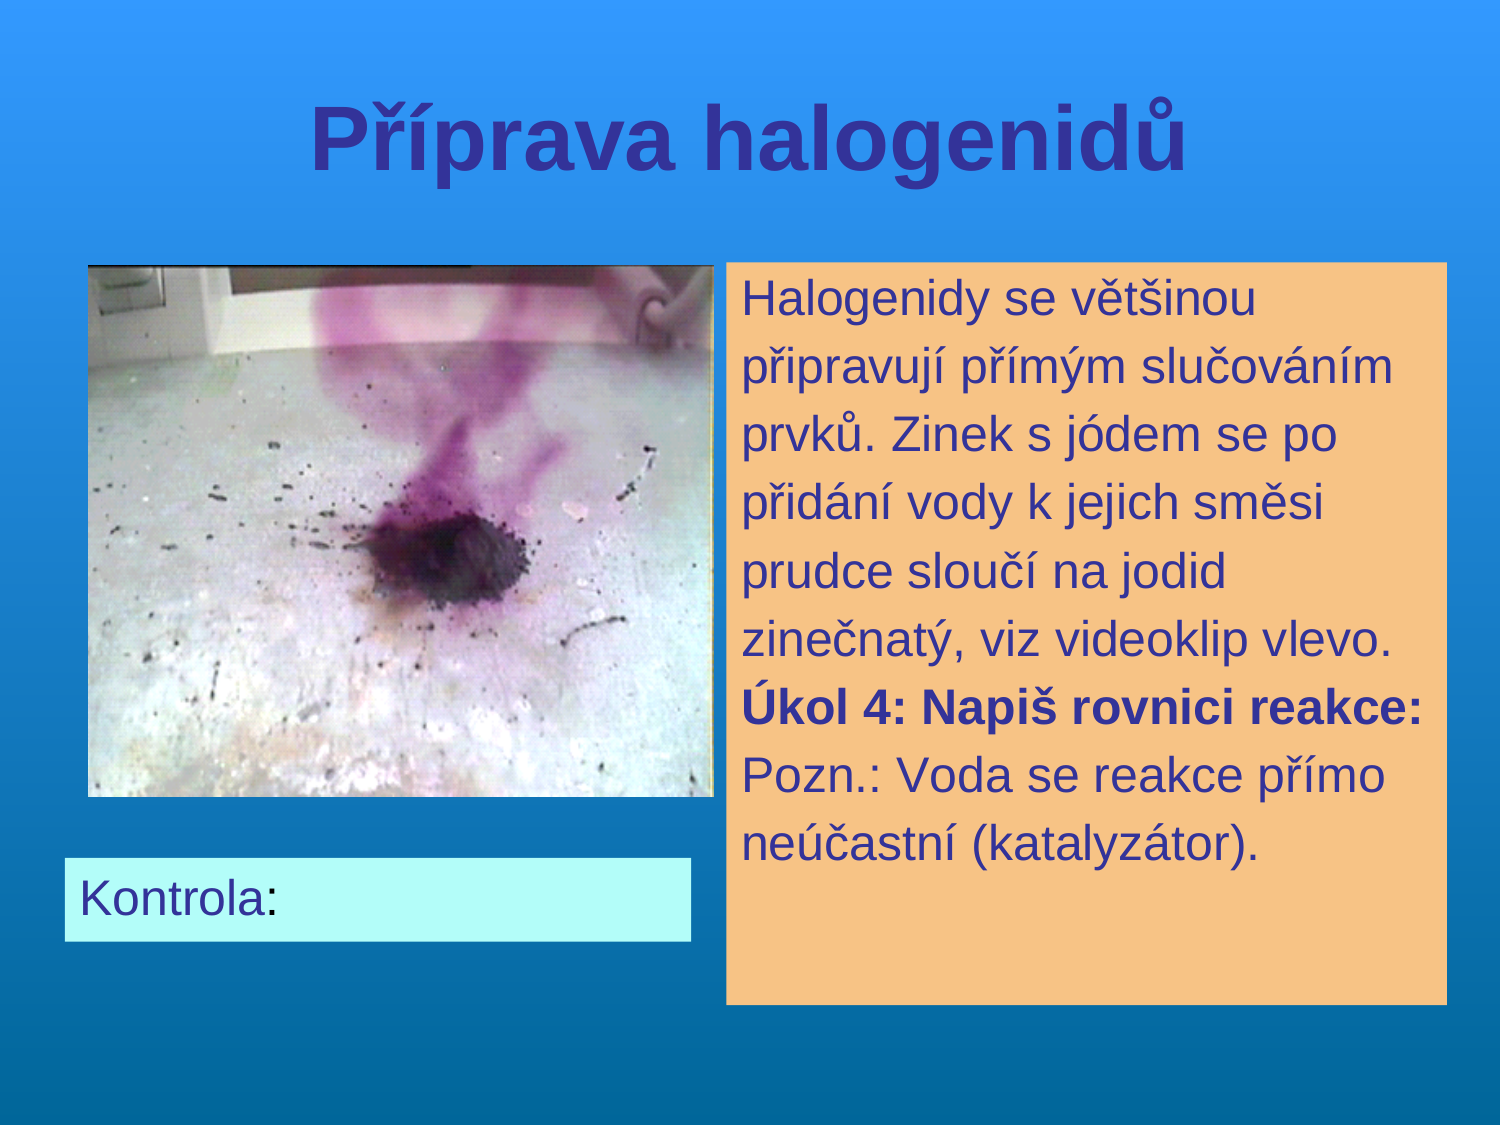

# Příprava halogenidů
Halogenidy se většinou
připravují přímým slučováním
prvků. Zinek s jódem se po
přidání vody k jejich směsi
prudce sloučí na jodid
zinečnatý, viz videoklip vlevo.
Úkol 4: Napiš rovnici reakce:
Pozn.: Voda se reakce přímo
neúčastní (katalyzátor).
Kontrola: Zn + I2 → ZnI2